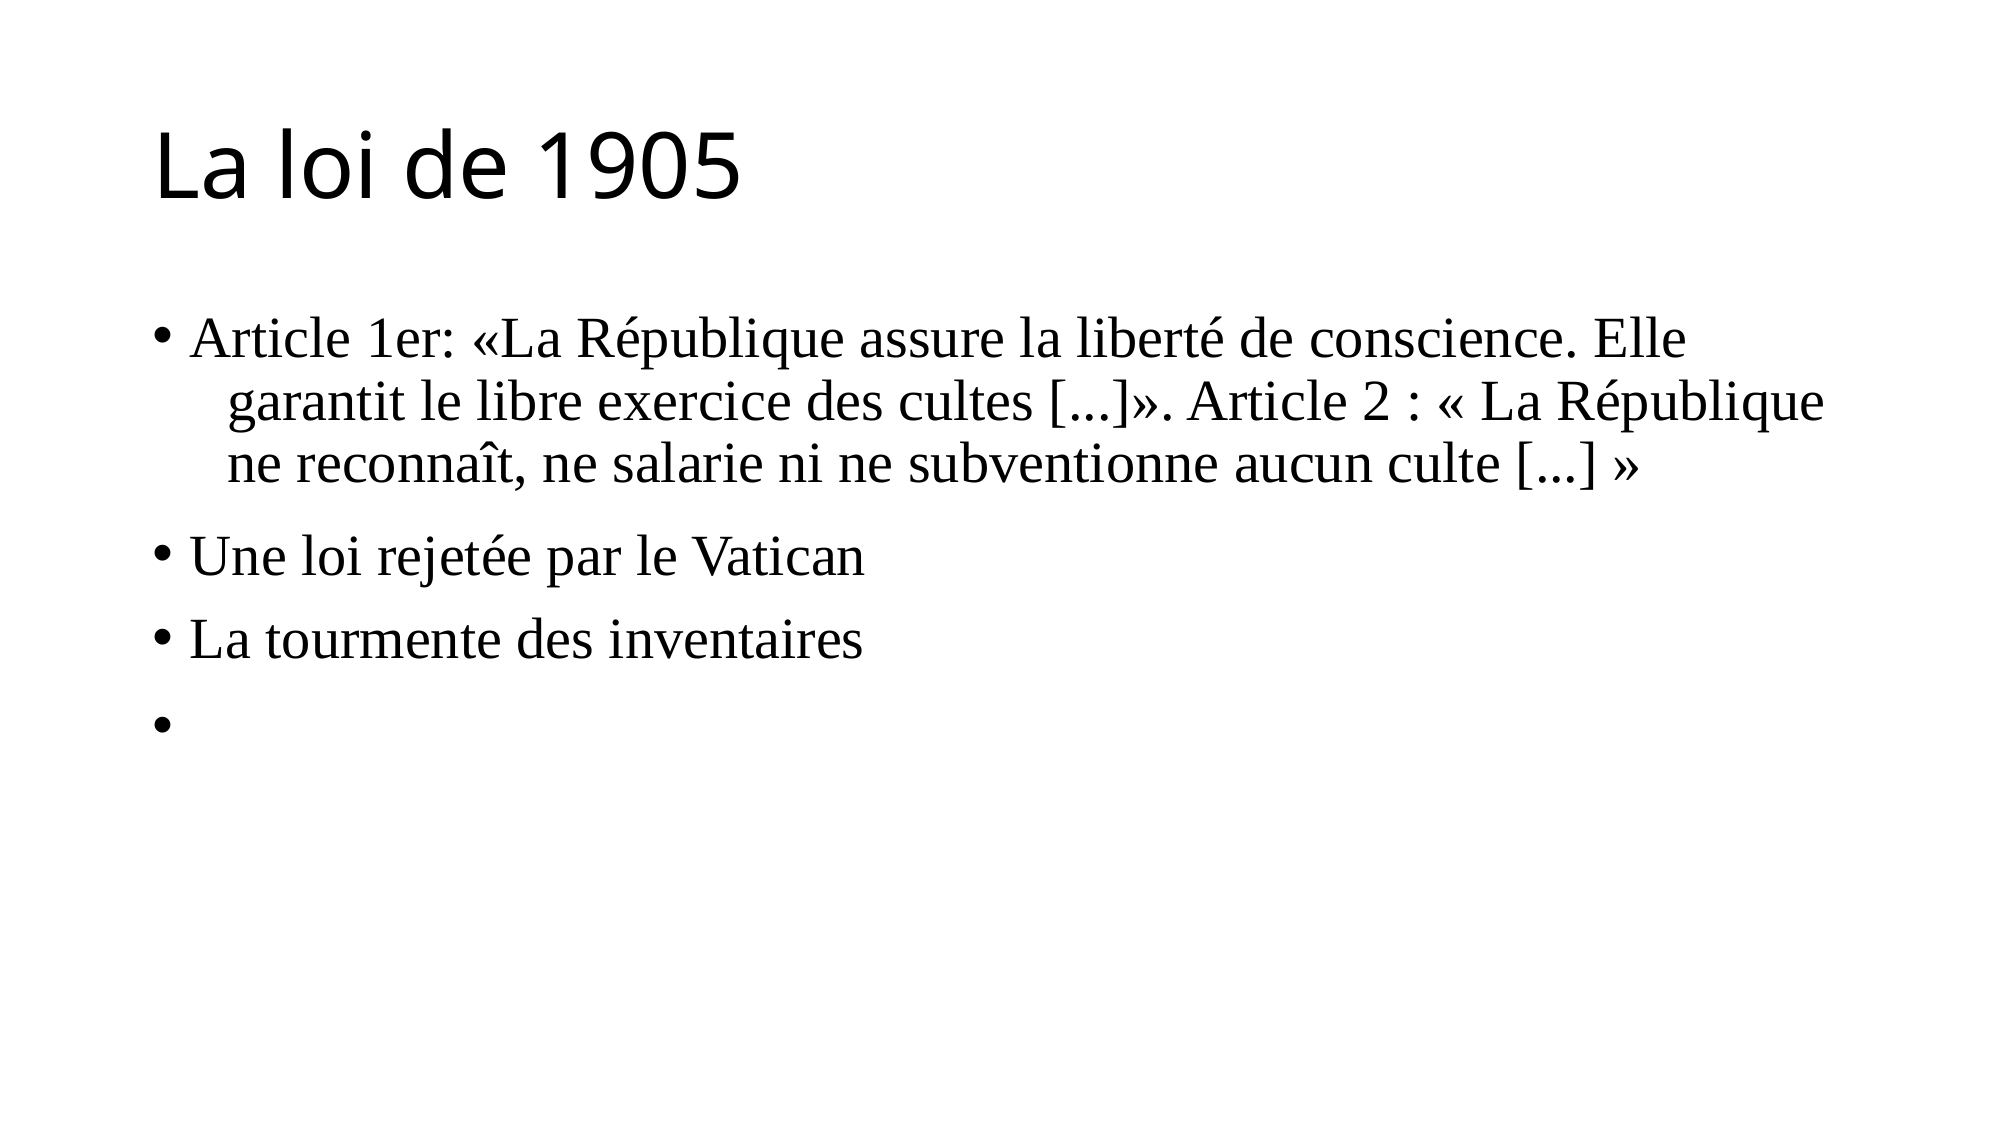

# La loi de 1905
Article 1er: «La République assure la liberté de conscience. Elle garantit le libre exercice des cultes [...]». Article 2 : « La République ne reconnaît, ne salarie ni ne subventionne aucun culte [...] »
Une loi rejetée par le Vatican
La tourmente des inventaires